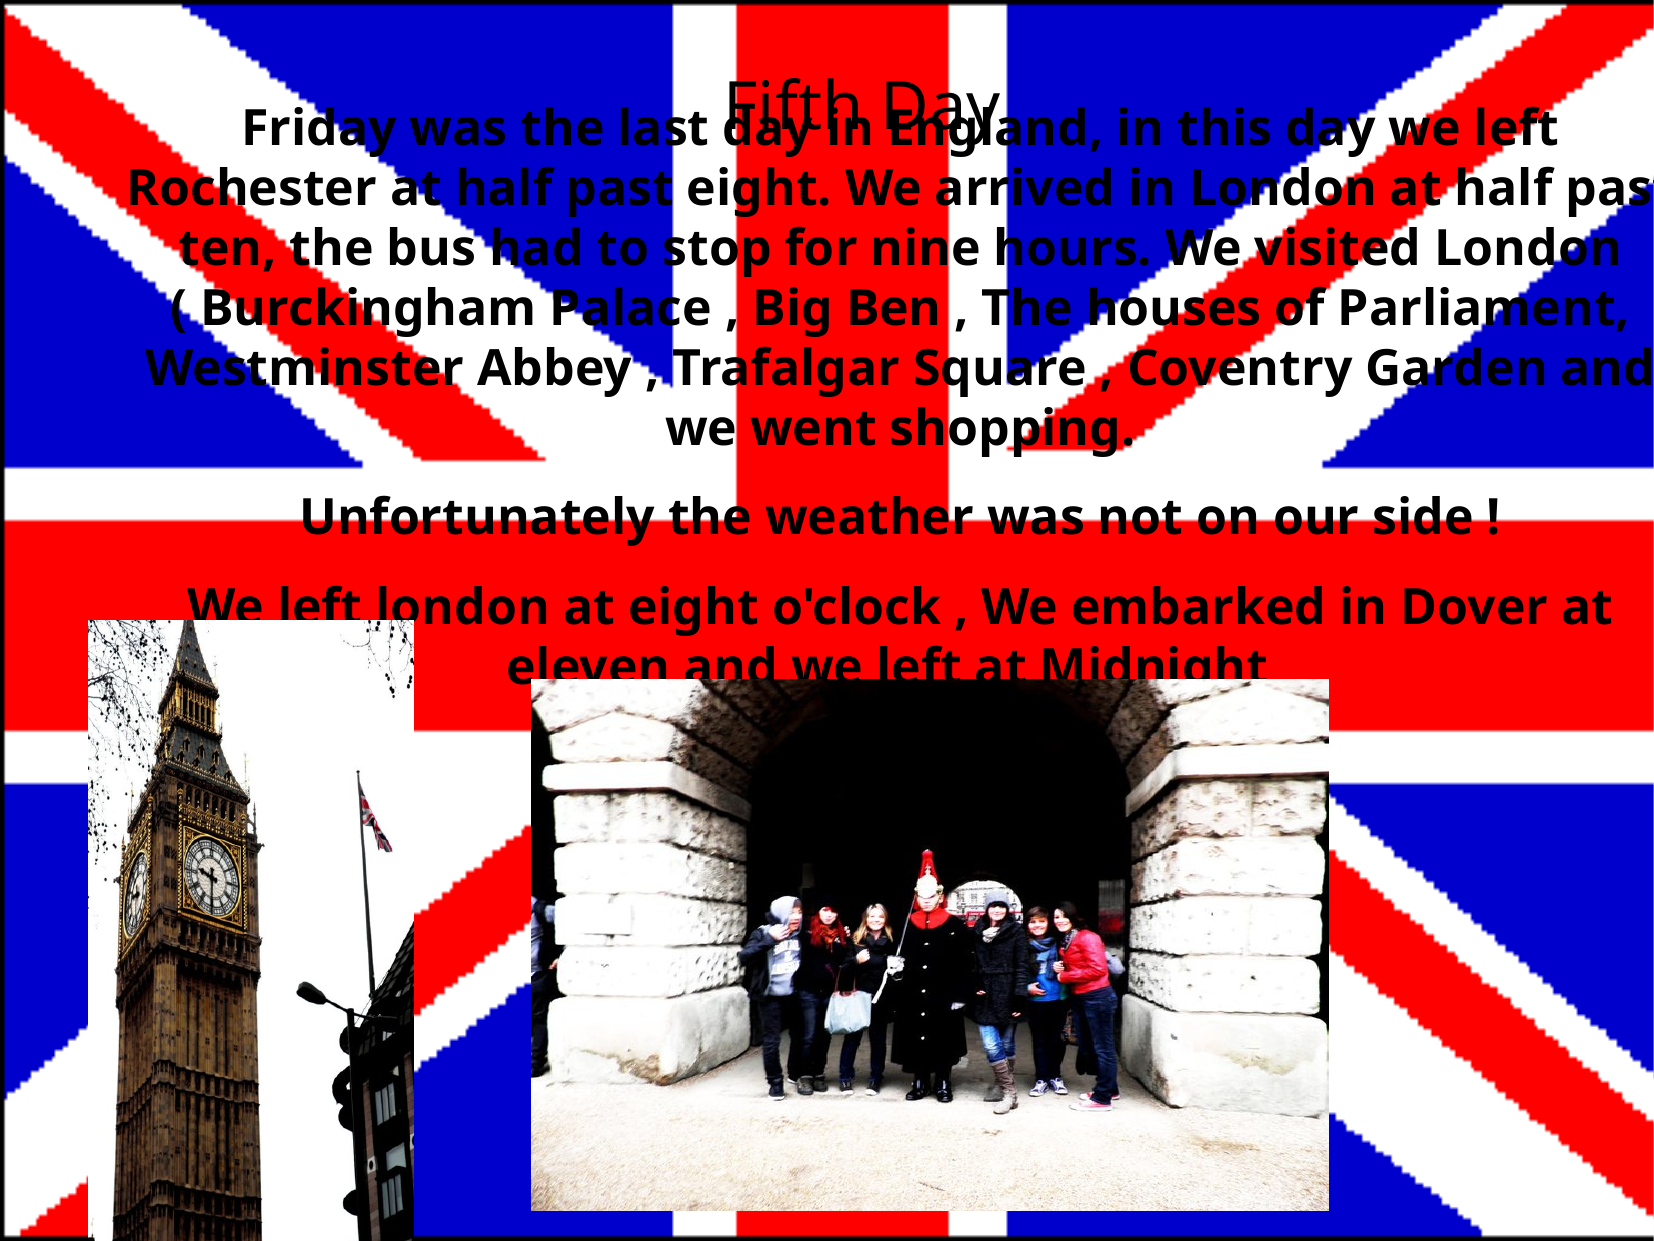

Friday was the last day in England, in this day we left Rochester at half past eight. We arrived in London at half past ten, the bus had to stop for nine hours. We visited London ( Burckingham Palace , Big Ben , The houses of Parliament, Westminster Abbey , Trafalgar Square , Coventry Garden and we went shopping.
Unfortunately the weather was not on our side !
We left london at eight o'clock , We embarked in Dover at eleven and we left at Midnight
# Fifth Day